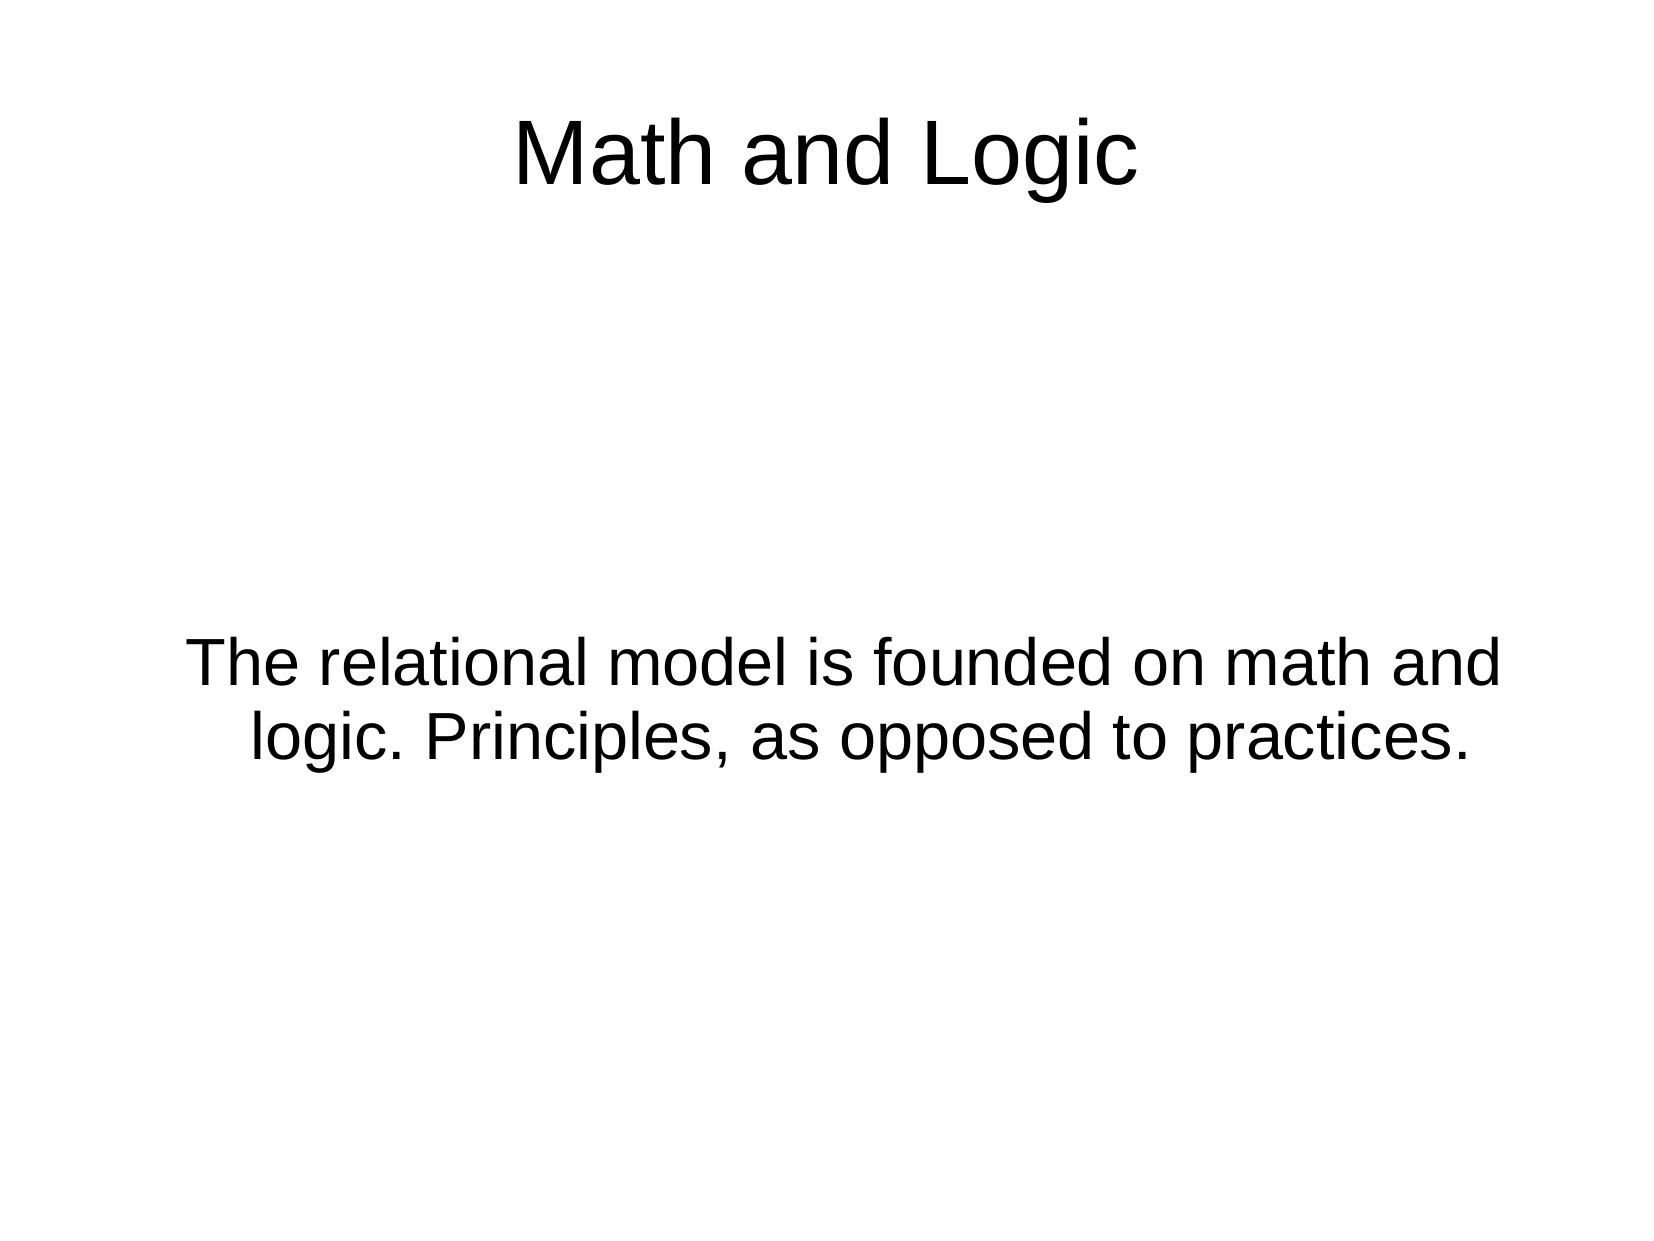

# Math and Logic
The relational model is founded on math and logic. Principles, as opposed to practices.